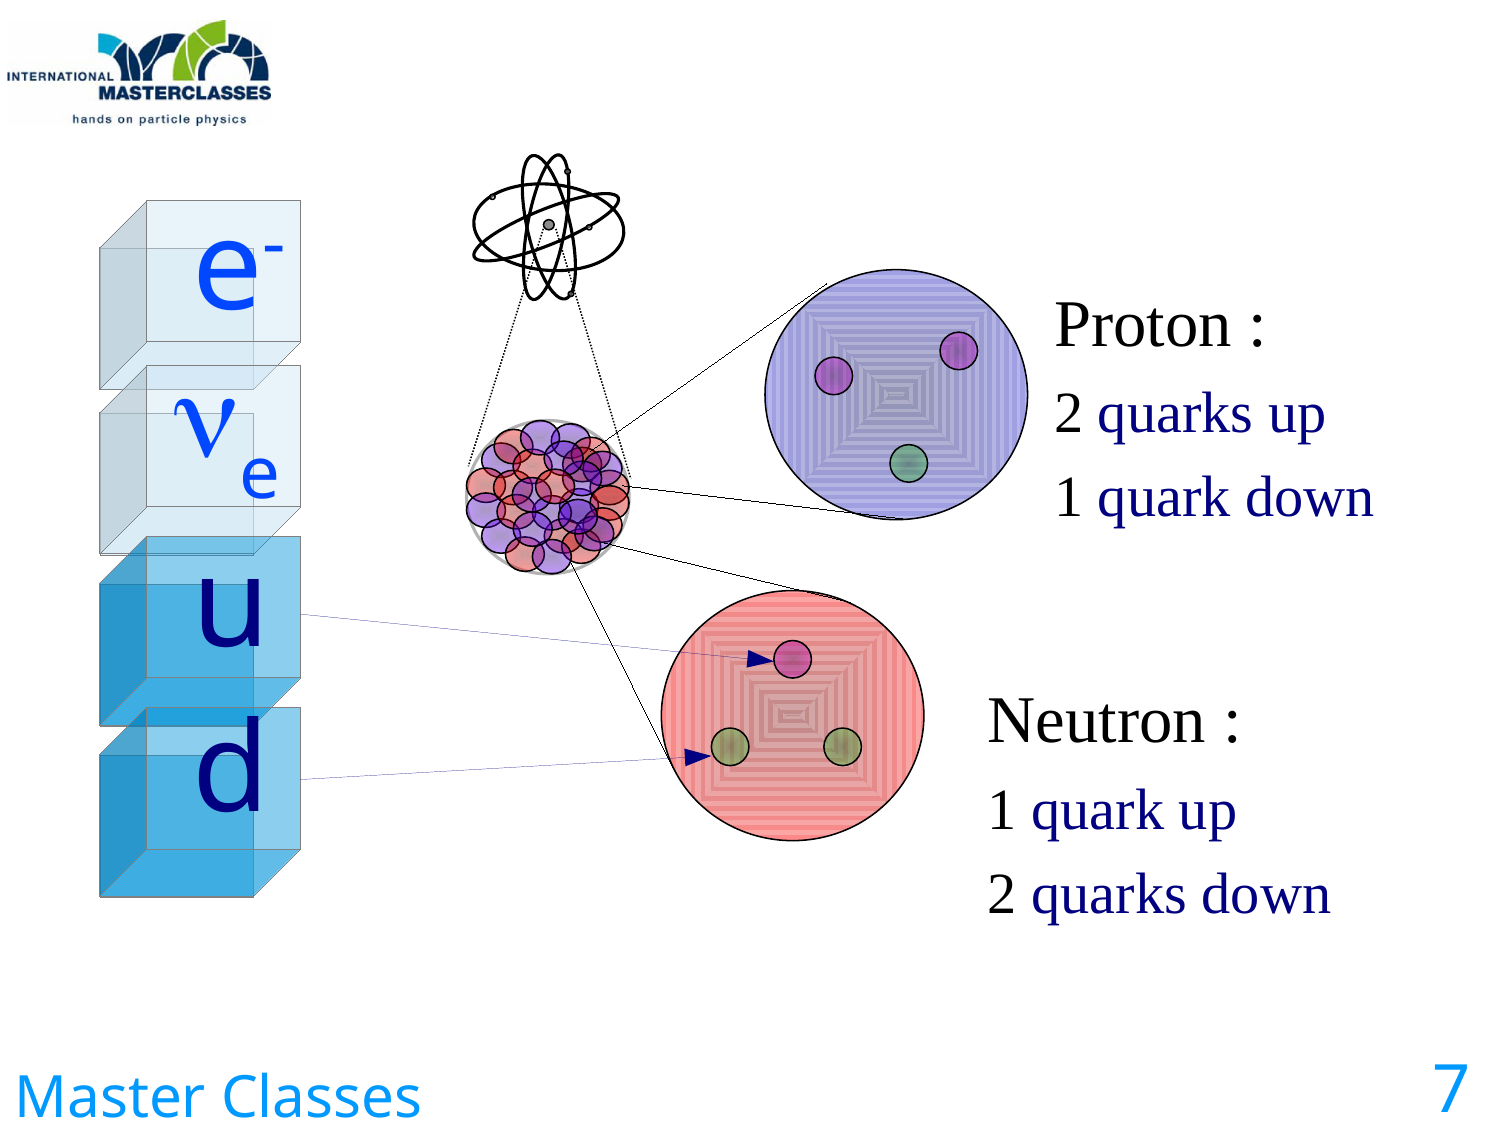

e-
Proton :
2 quarks up
1 quark down
νe
u
Neutron :
1 quark up
2 quarks down
d
7
Master Classes 2013